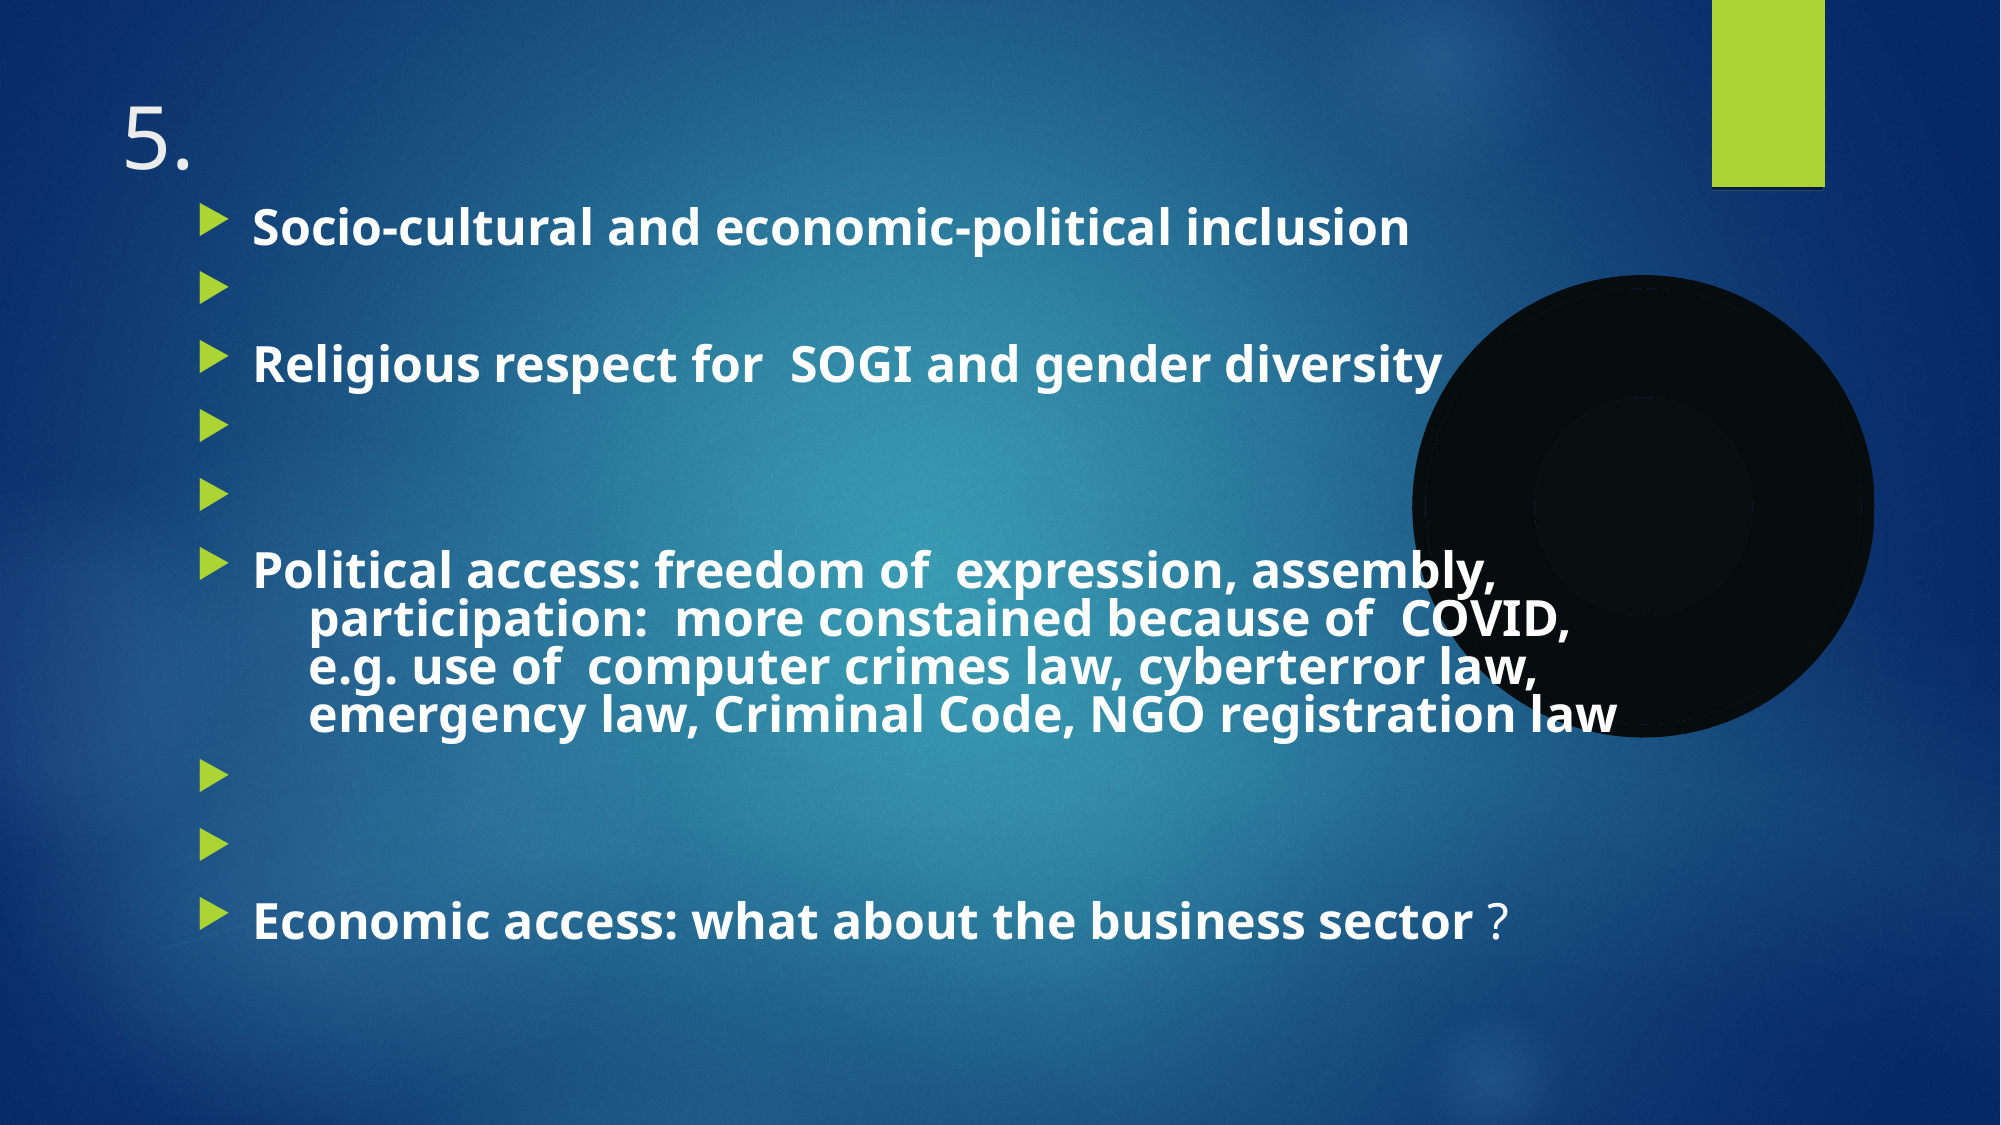

# 5.
Socio-cultural and economic-political inclusion
Religious respect for SOGI and gender diversity
Political access: freedom of expression, assembly, participation: more constained because of COVID, e.g. use of computer crimes law, cyberterror law, emergency law, Criminal Code, NGO registration law
Economic access: what about the business sector ?